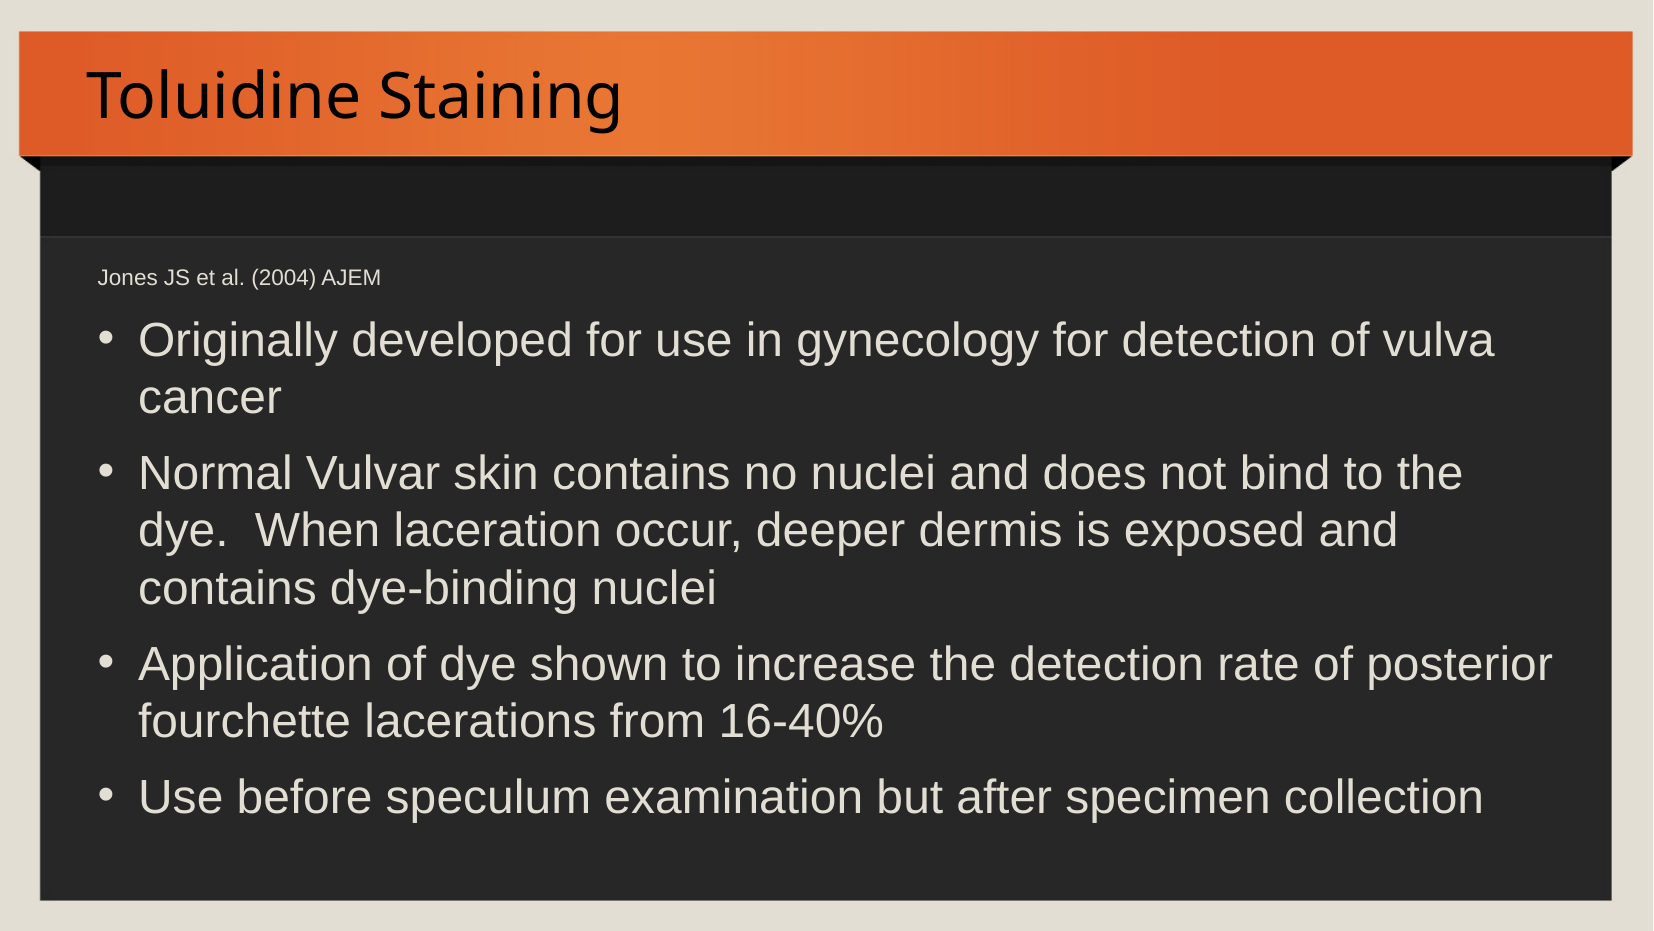

# Toluidine Staining
Jones JS et al. (2004) AJEM
Originally developed for use in gynecology for detection of vulva cancer
Normal Vulvar skin contains no nuclei and does not bind to the dye. When laceration occur, deeper dermis is exposed and contains dye-binding nuclei
Application of dye shown to increase the detection rate of posterior fourchette lacerations from 16-40%
Use before speculum examination but after specimen collection